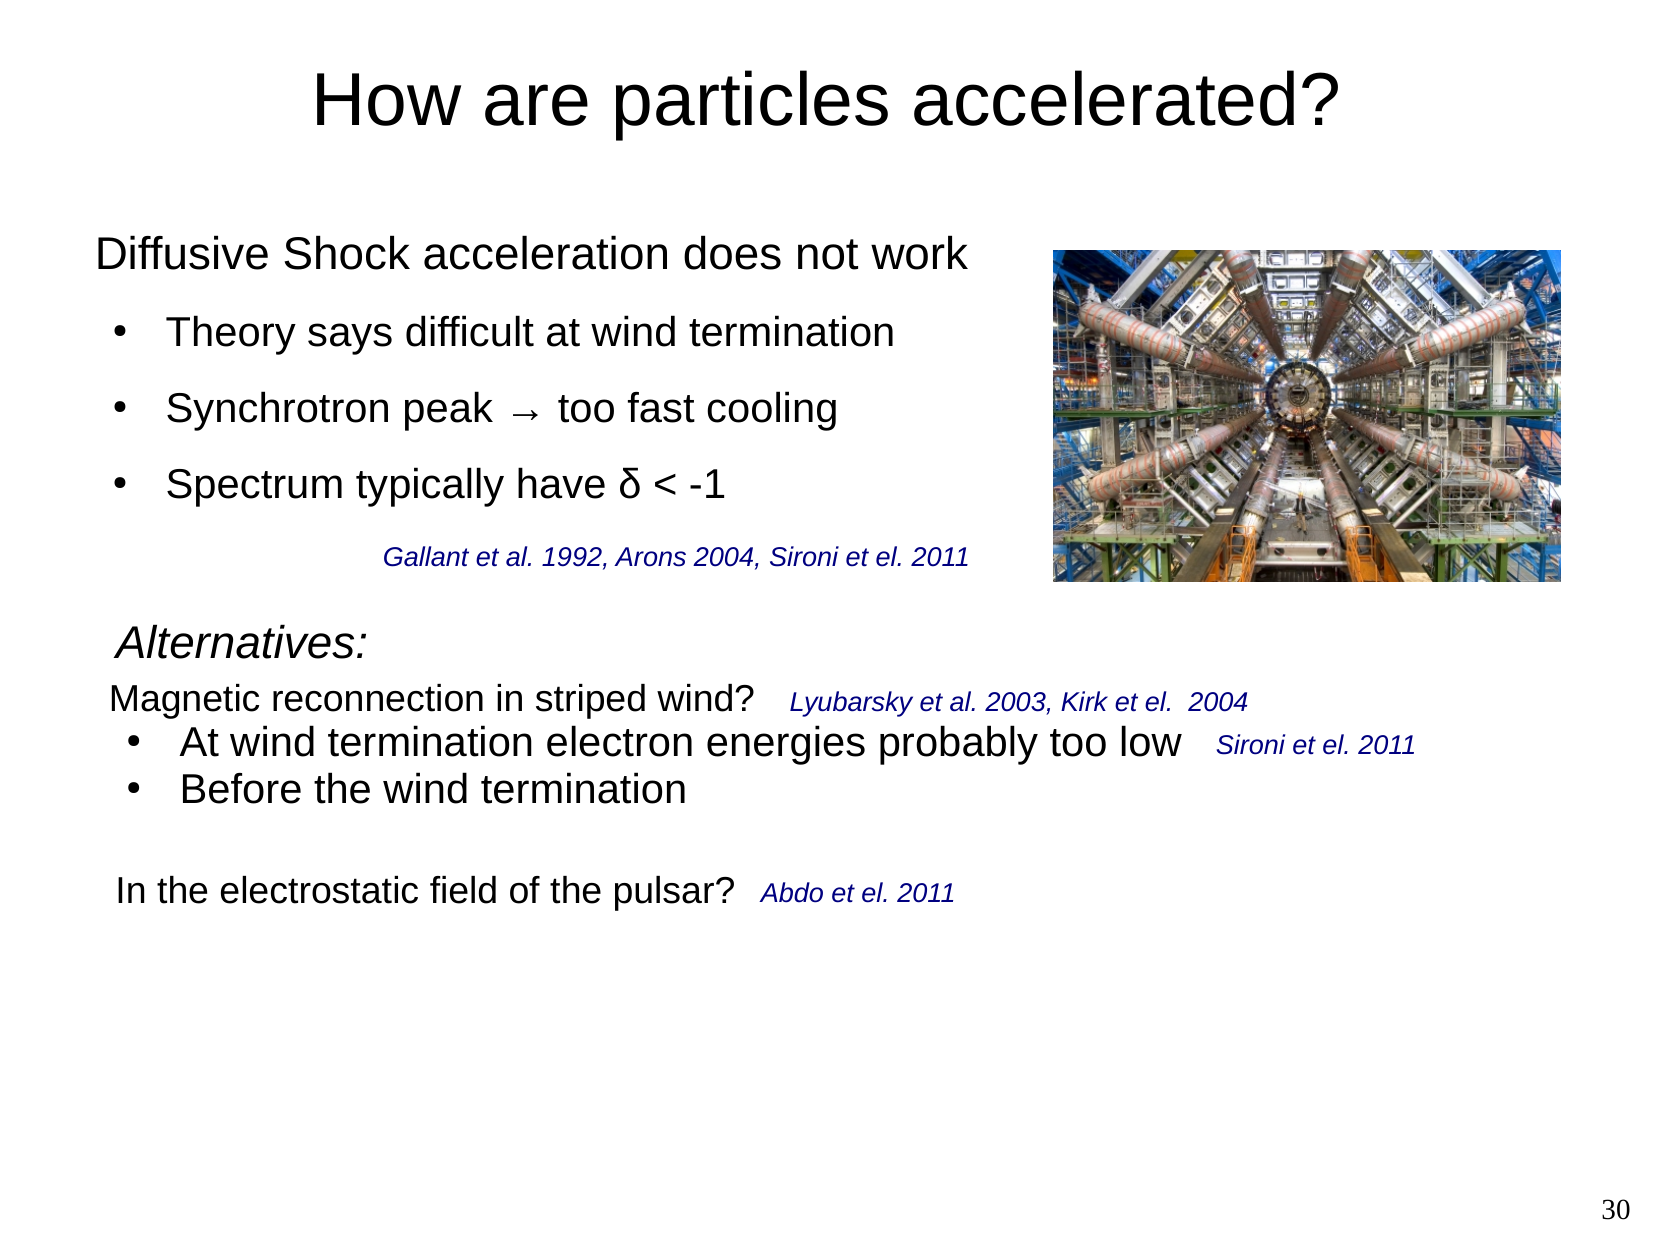

# How are particles accelerated?
Diffusive Shock acceleration does not work
Theory says difficult at wind termination
Synchrotron peak → too fast cooling
Spectrum typically have δ < -1
Gallant et al. 1992, Arons 2004, Sironi et el. 2011
Alternatives:
Magnetic reconnection in striped wind?
At wind termination electron energies probably too low
Before the wind termination
Lyubarsky et al. 2003, Kirk et el. 2004
Sironi et el. 2011
In the electrostatic field of the pulsar?
Abdo et el. 2011
30